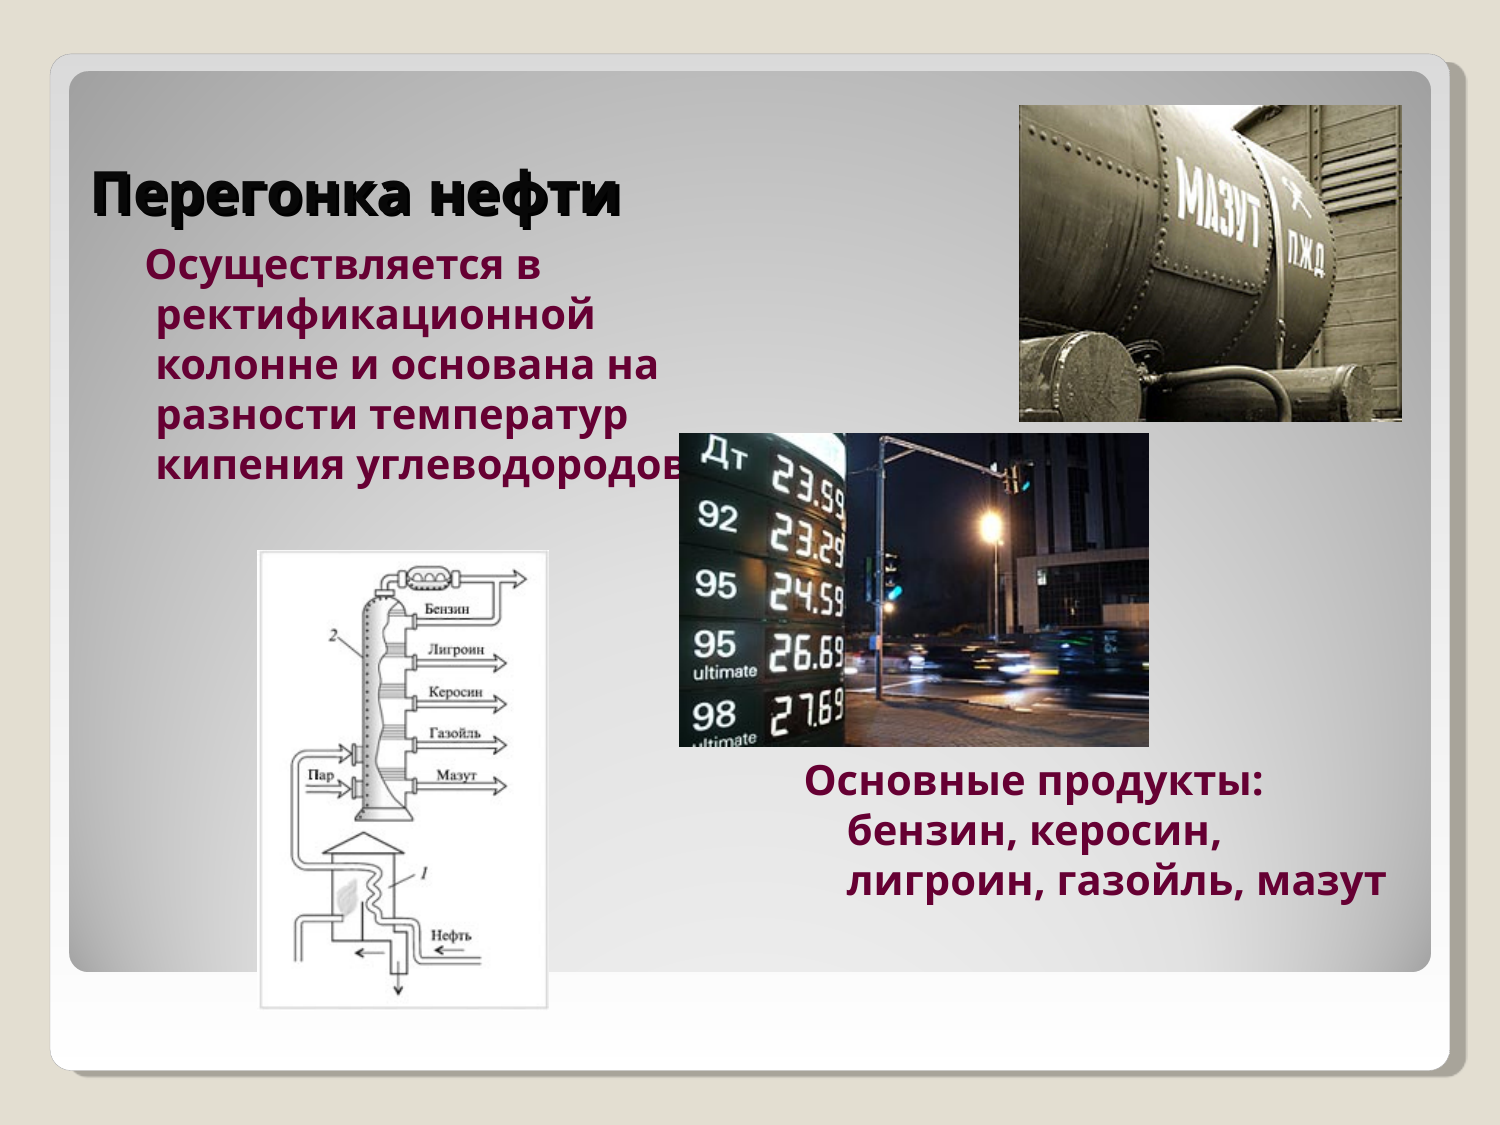

# Перегонка нефти
 Осуществляется в ректификационной колонне и основана на разности температур кипения углеводородов
Основные продукты: бензин, керосин, лигроин, газойль, мазут